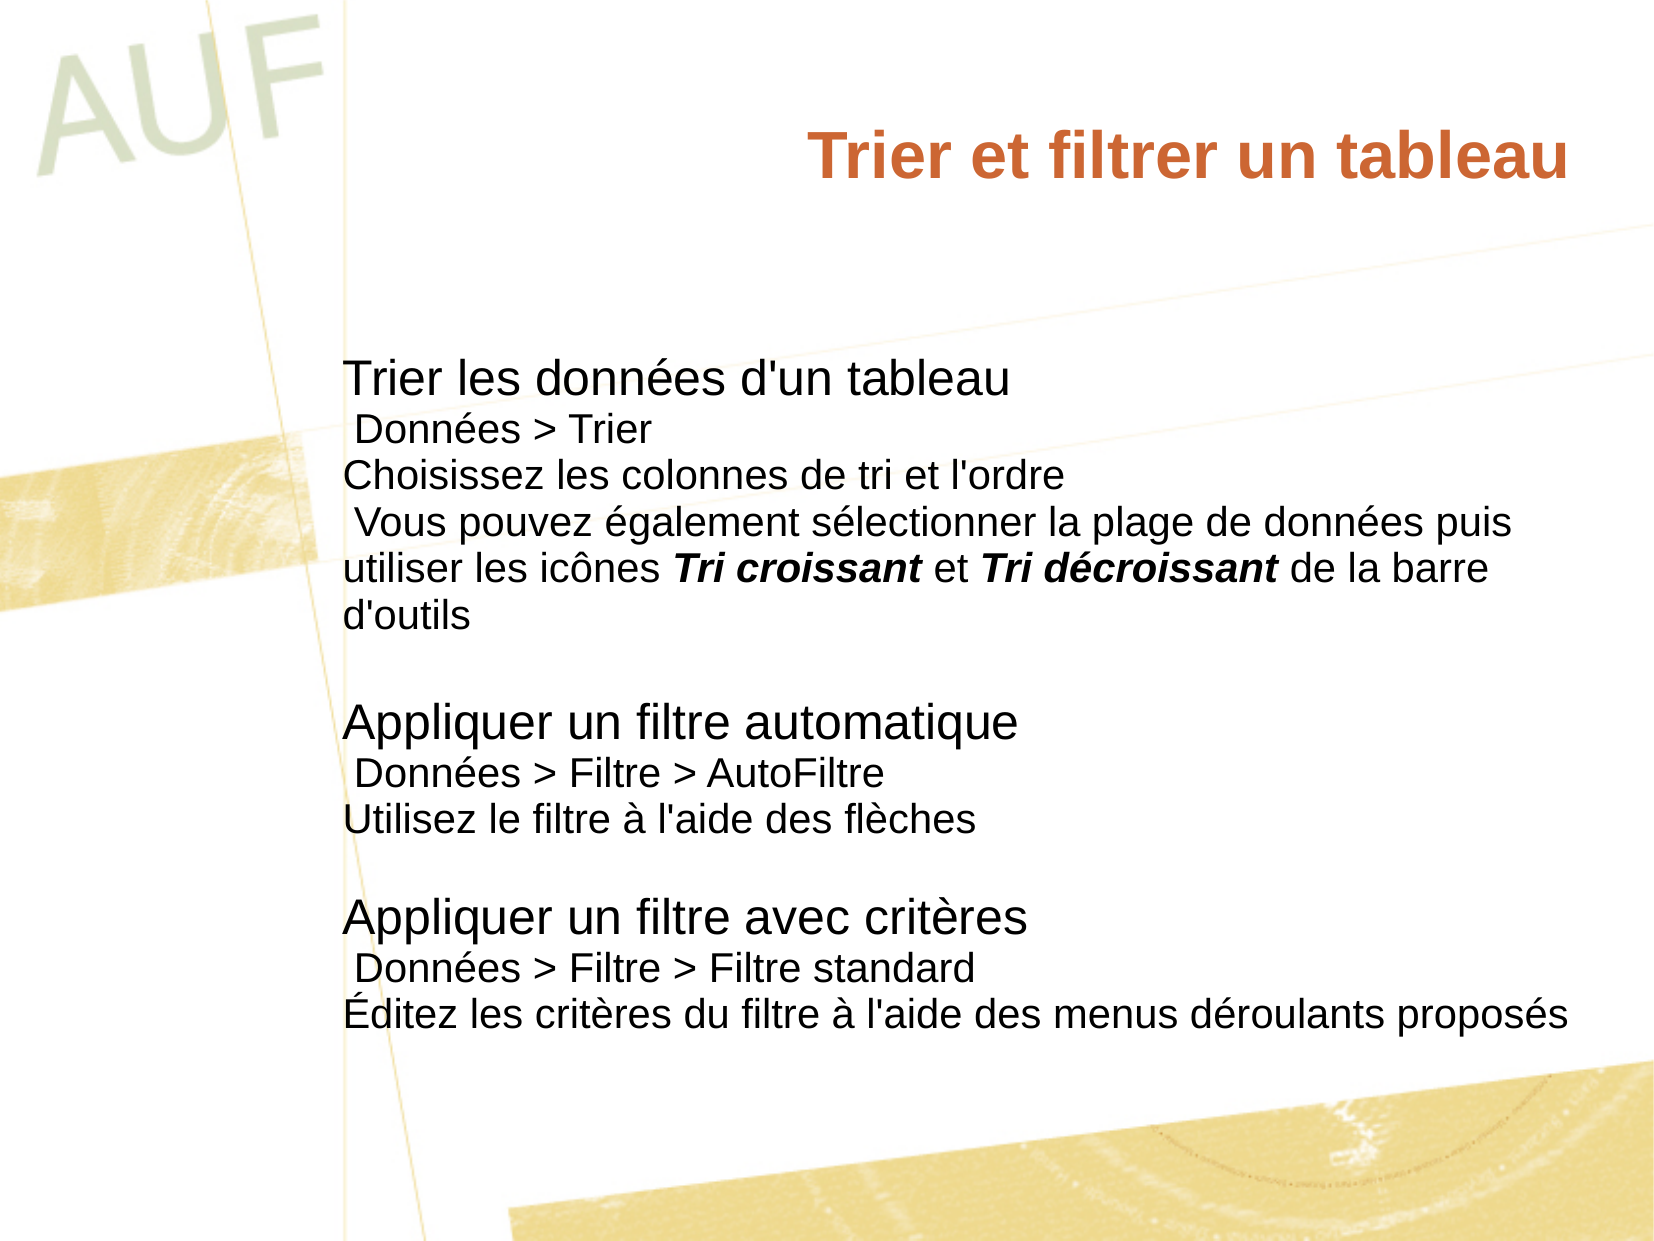

# Trier et filtrer un tableau
Trier les données d'un tableau
 Données > Trier
Choisissez les colonnes de tri et l'ordre
 Vous pouvez également sélectionner la plage de données puis utiliser les icônes Tri croissant et Tri décroissant de la barre d'outils
Appliquer un filtre automatique
 Données > Filtre > AutoFiltre
Utilisez le filtre à l'aide des flèches
Appliquer un filtre avec critères
 Données > Filtre > Filtre standard
Éditez les critères du filtre à l'aide des menus déroulants proposés